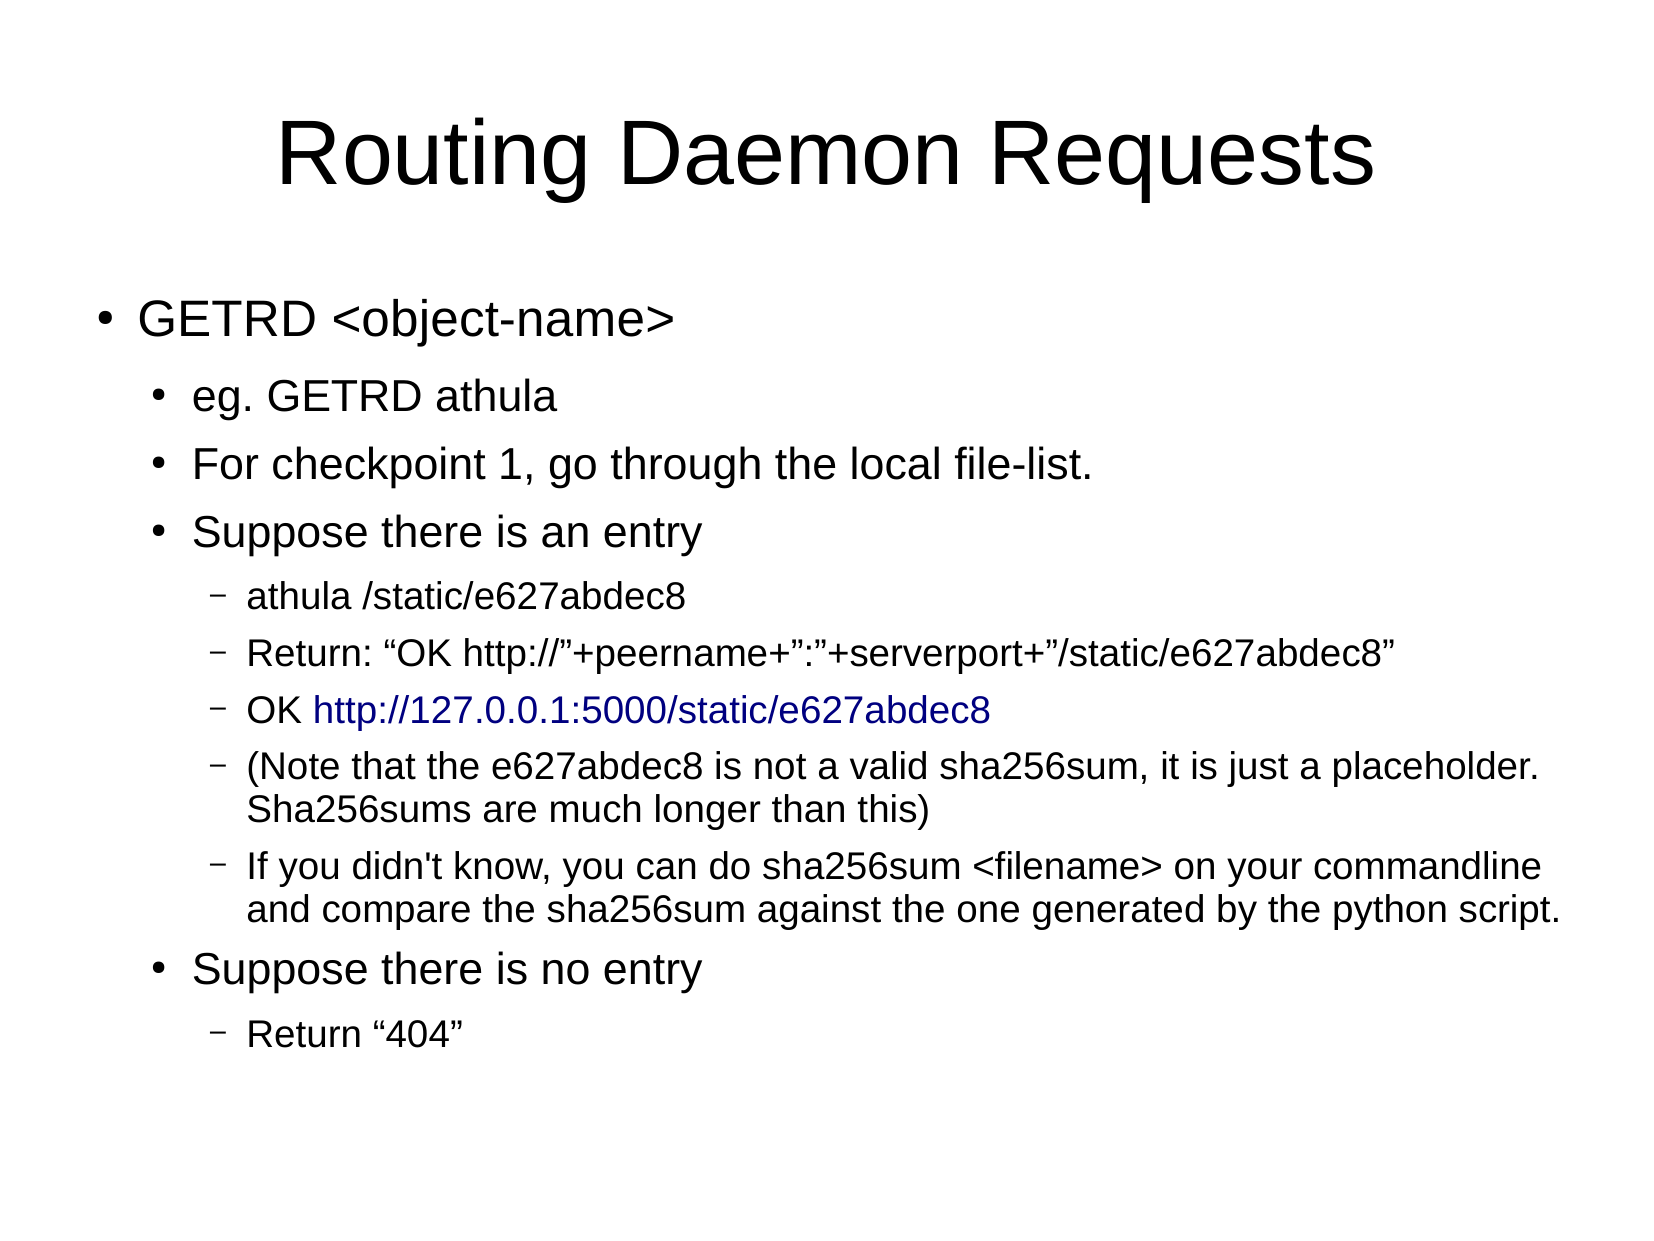

# Routing Daemon Requests
GETRD <object-name>
eg. GETRD athula
For checkpoint 1, go through the local file-list.
Suppose there is an entry
athula /static/e627abdec8
Return: “OK http://”+peername+”:”+serverport+”/static/e627abdec8”
OK http://127.0.0.1:5000/static/e627abdec8
(Note that the e627abdec8 is not a valid sha256sum, it is just a placeholder. Sha256sums are much longer than this)
If you didn't know, you can do sha256sum <filename> on your commandline and compare the sha256sum against the one generated by the python script.
Suppose there is no entry
Return “404”